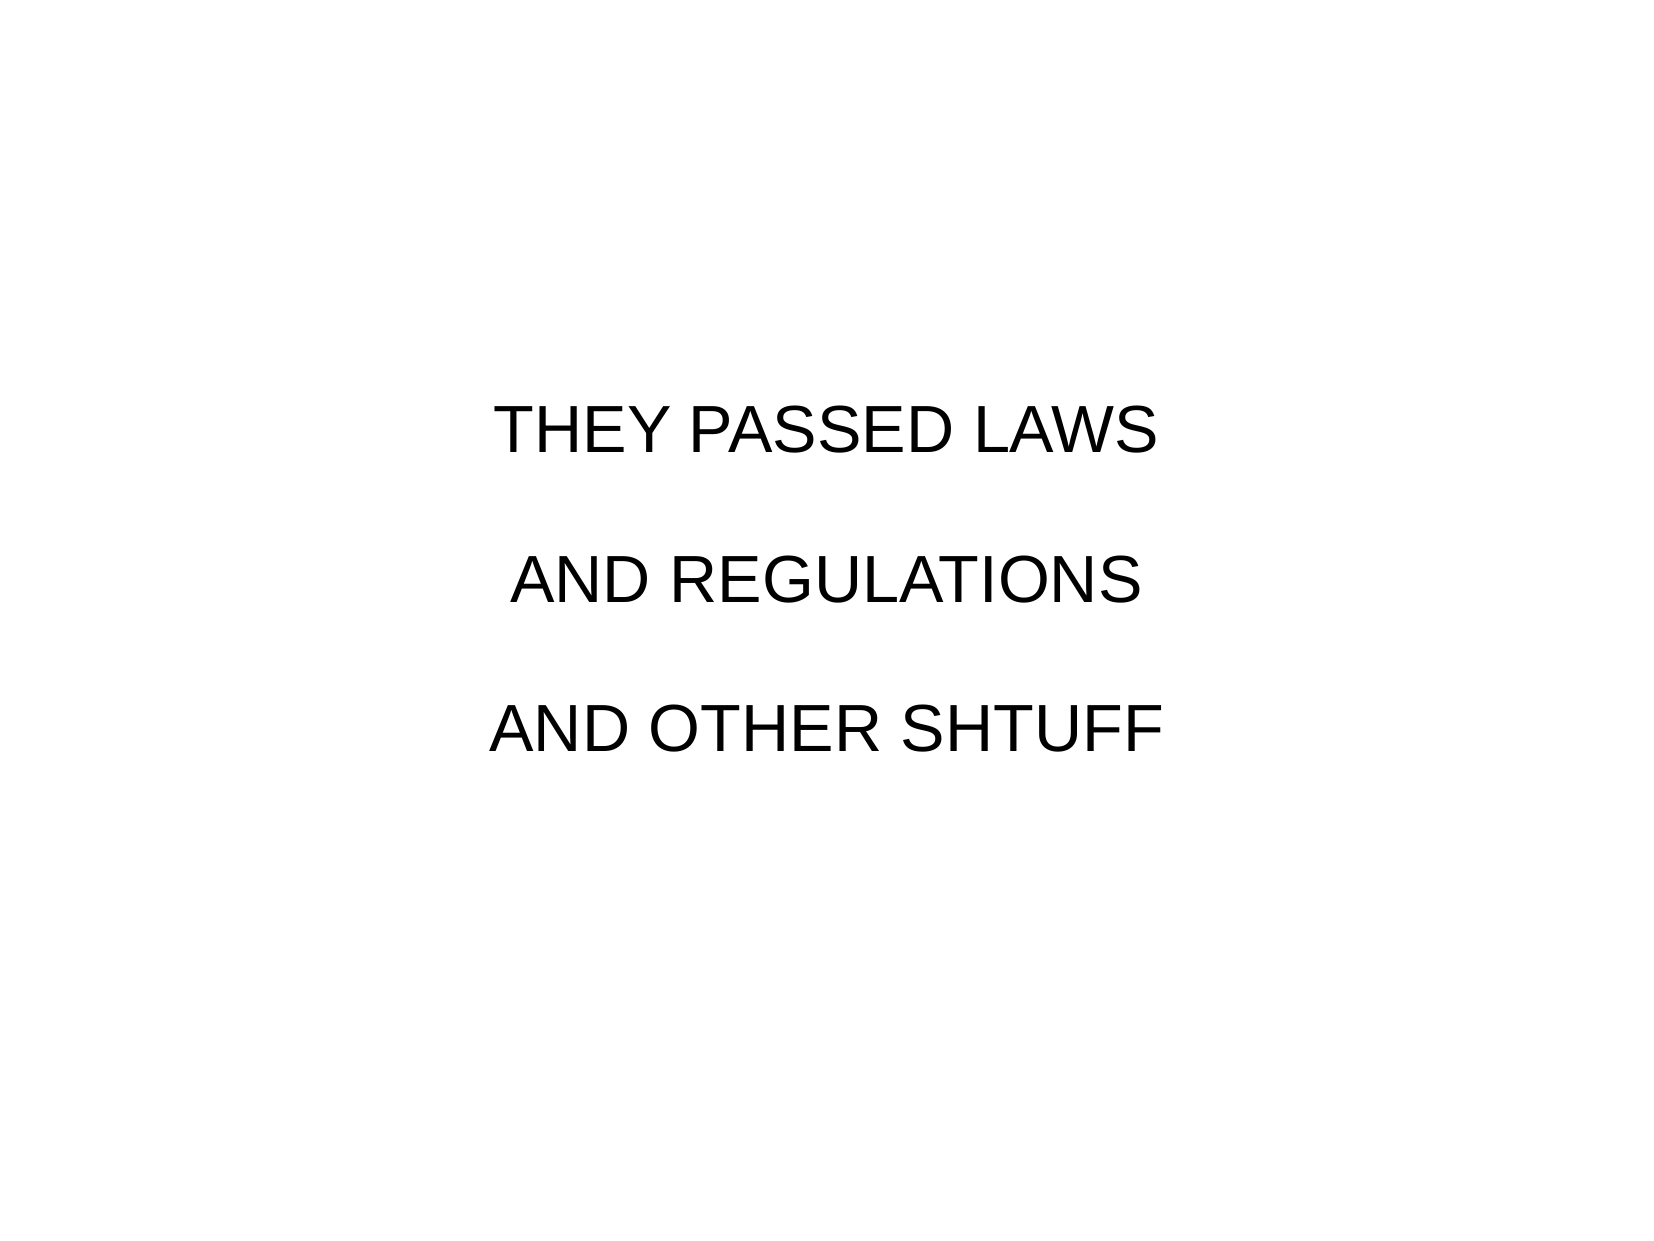

# THEY PASSED LAWS
AND REGULATIONS
AND OTHER SHTUFF